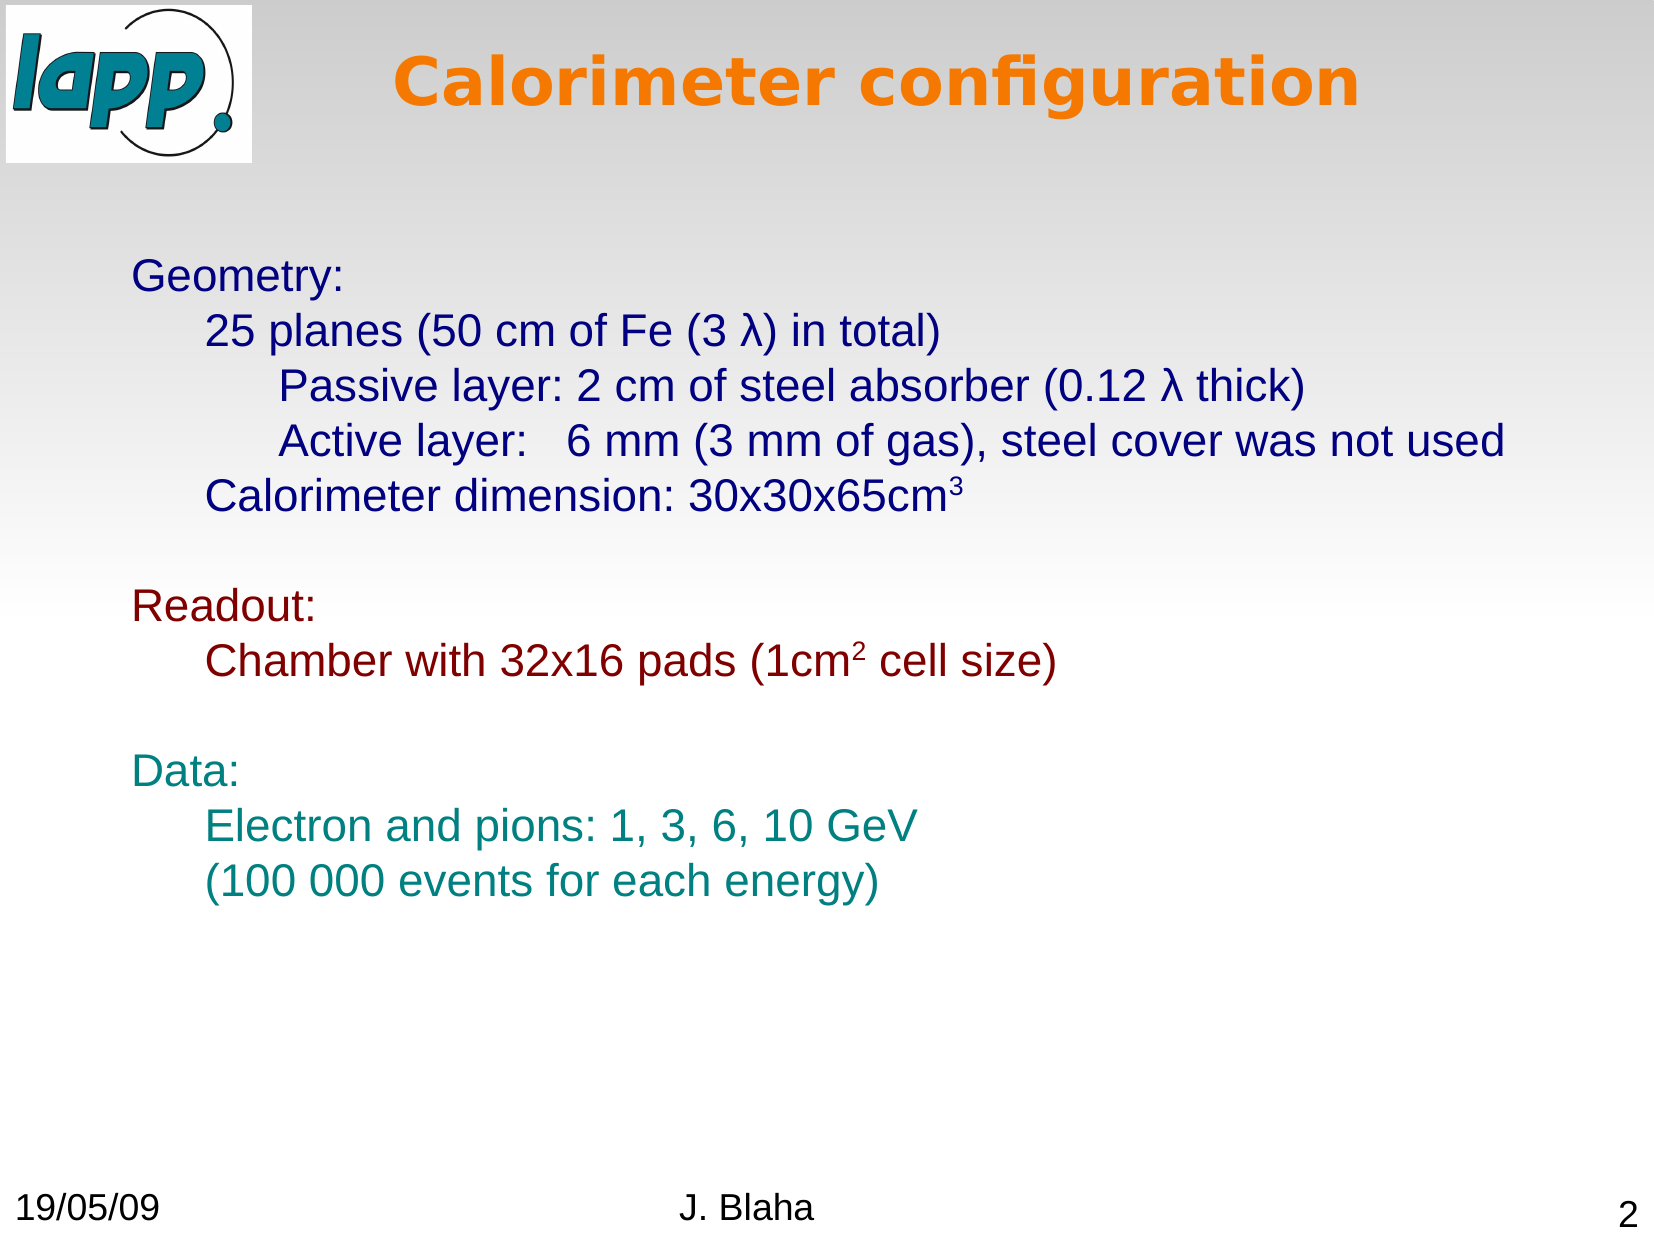

# Calorimeter configuration
Geometry:
	25 planes (50 cm of Fe (3 λ) in total)
		Passive layer: 2 cm of steel absorber (0.12 λ thick)
		Active layer: 6 mm (3 mm of gas), steel cover was not used
	Calorimeter dimension: 30x30x65cm3
Readout:
	Chamber with 32x16 pads (1cm2 cell size)
Data:
	Electron and pions: 1, 3, 6, 10 GeV
	(100 000 events for each energy)
19/05/09
 J. Blaha